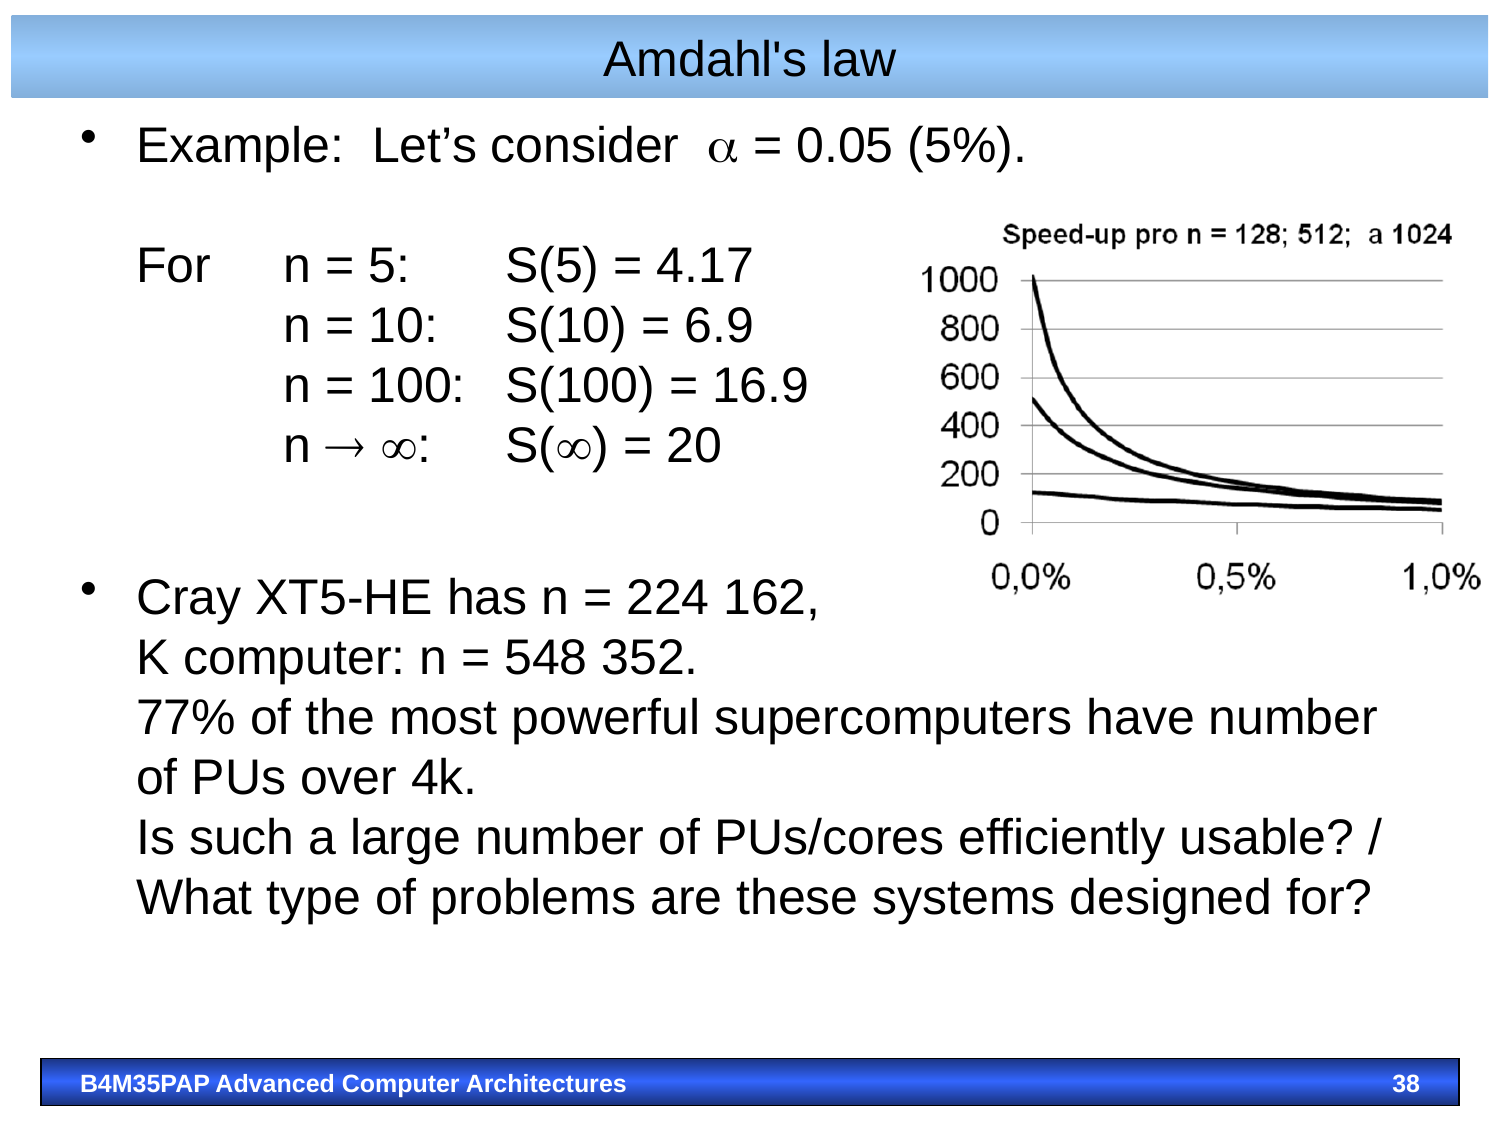

# Amdahl's law
Example: Let’s consider  = 0.05 (5%).
For 	n = 5:		S(5) = 4.17
		n = 10:	S(10) = 6.9
		n = 100:	S(100) = 16.9
		n  :	S() = 20
Cray XT5-HE has n = 224 162,
K computer: n = 548 352.
77% of the most powerful supercomputers have number of PUs over 4k.
Is such a large number of PUs/cores efficiently usable? / What type of problems are these systems designed for?